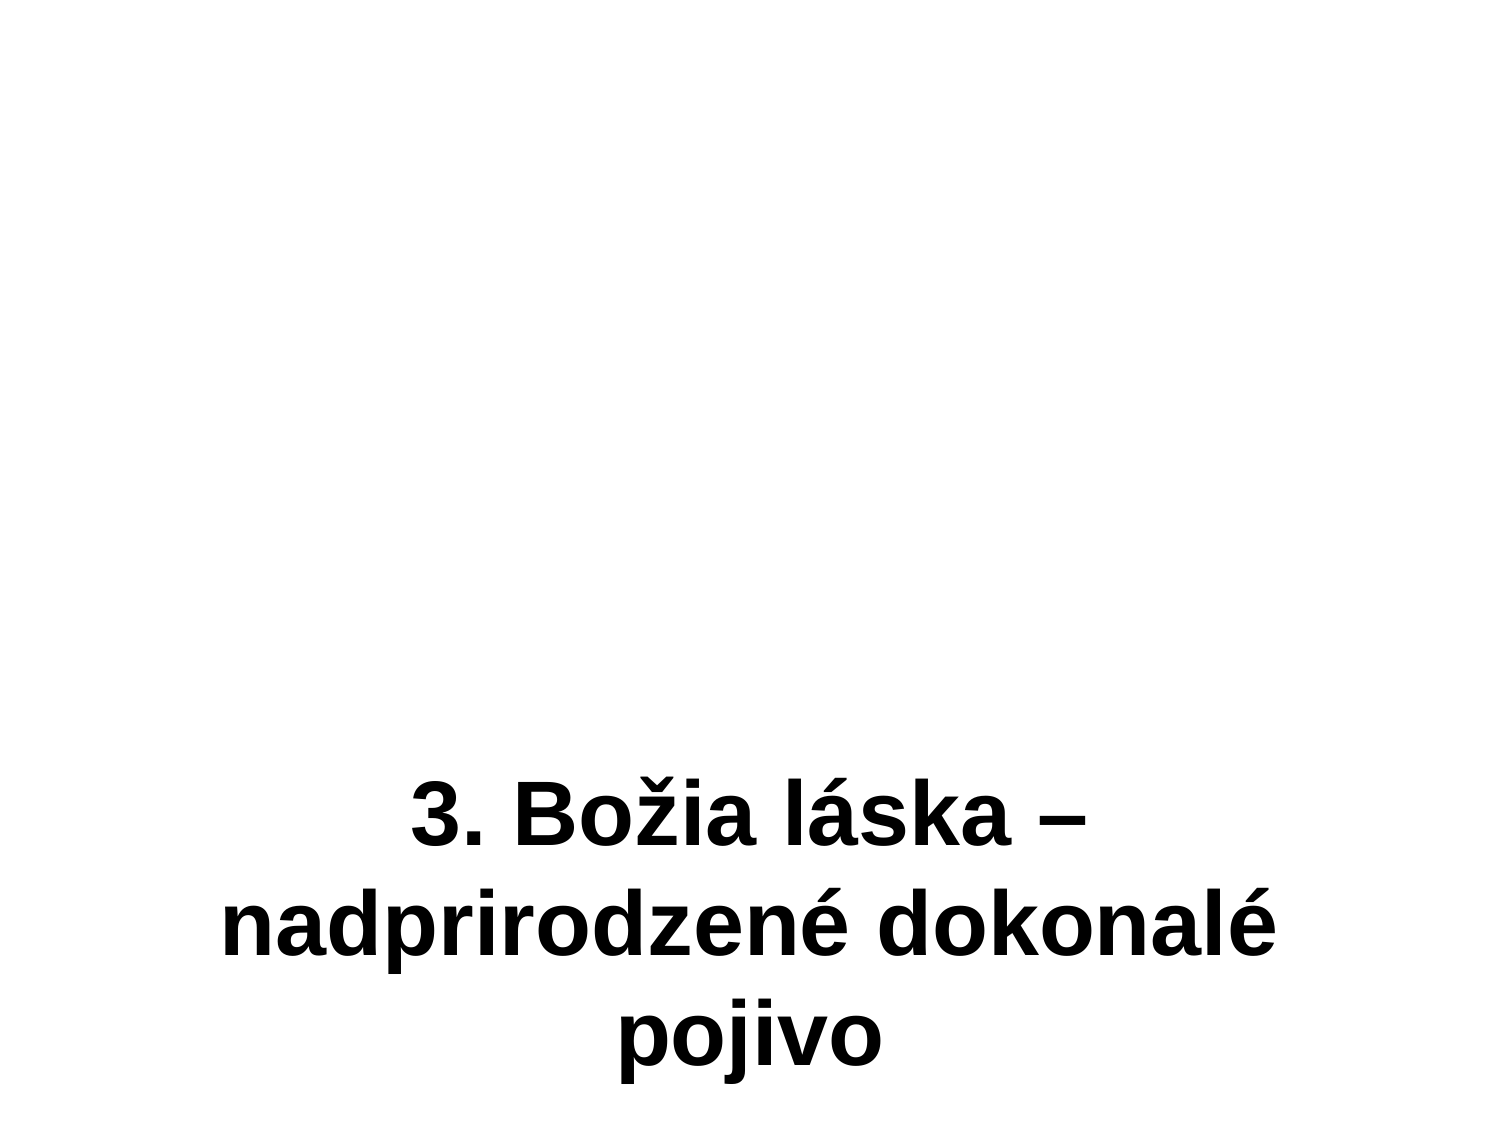

# 3. Božia láska – nadprirodzené dokonalé pojivo